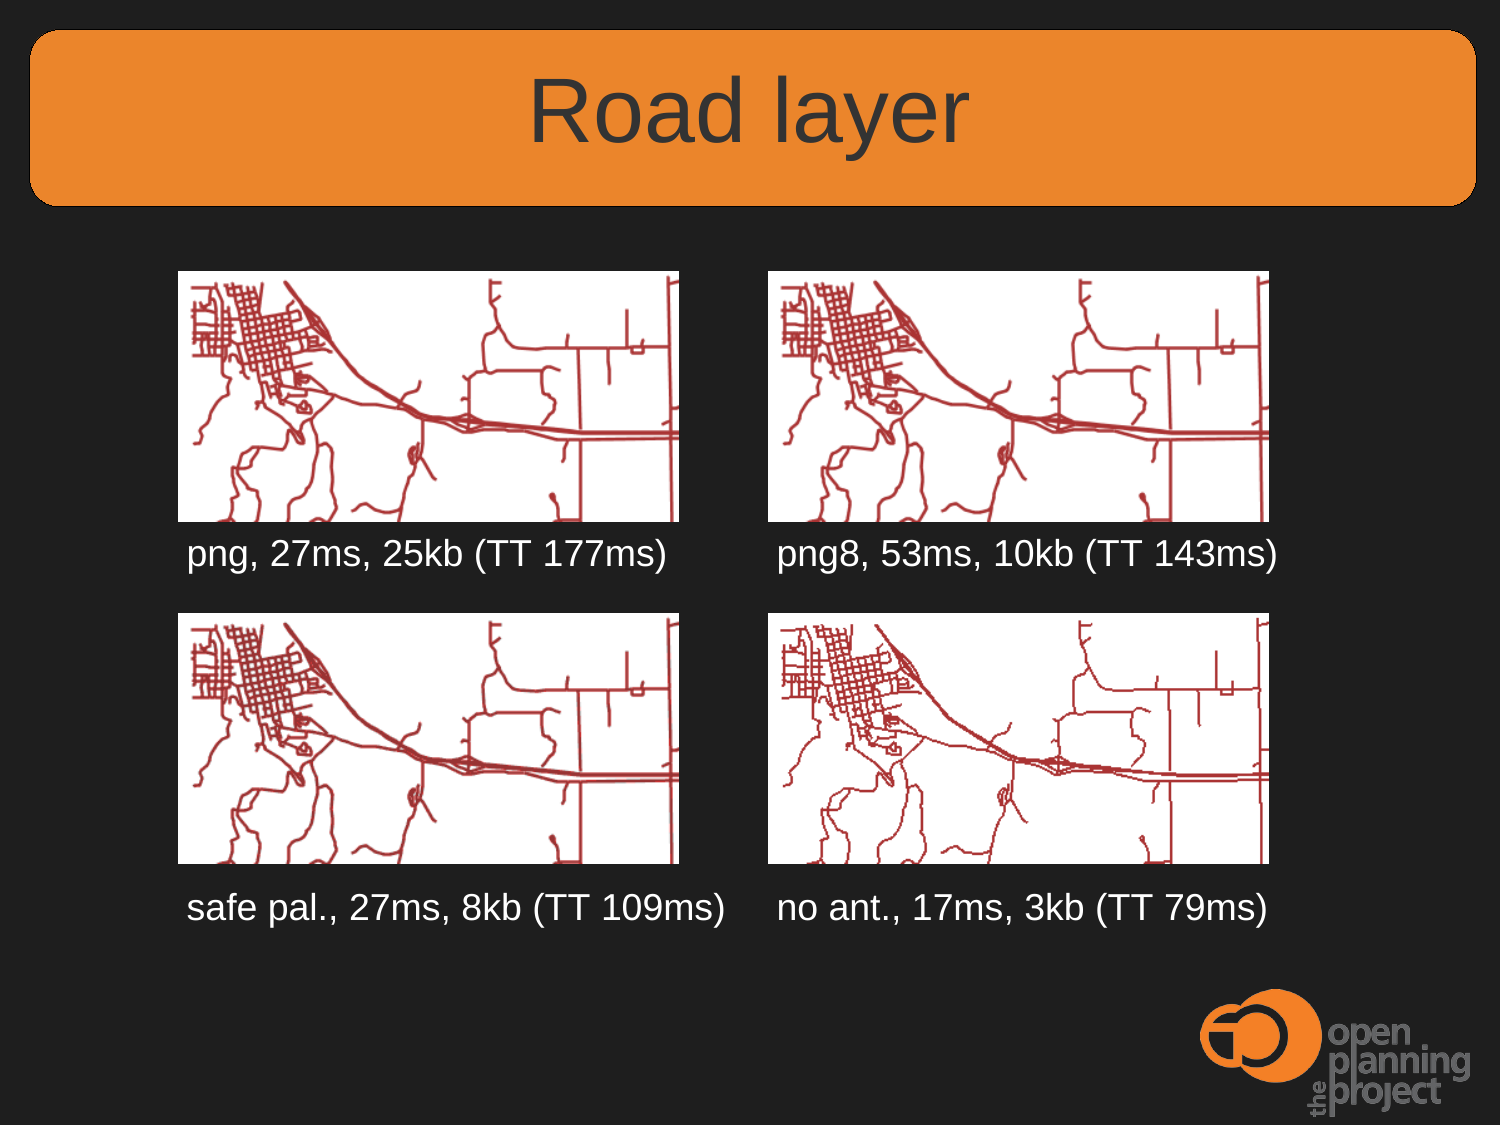

# Road layer
png, 27ms, 25kb (TT 177ms)
png8, 53ms, 10kb (TT 143ms)
safe pal., 27ms, 8kb (TT 109ms)
no ant., 17ms, 3kb (TT 79ms)